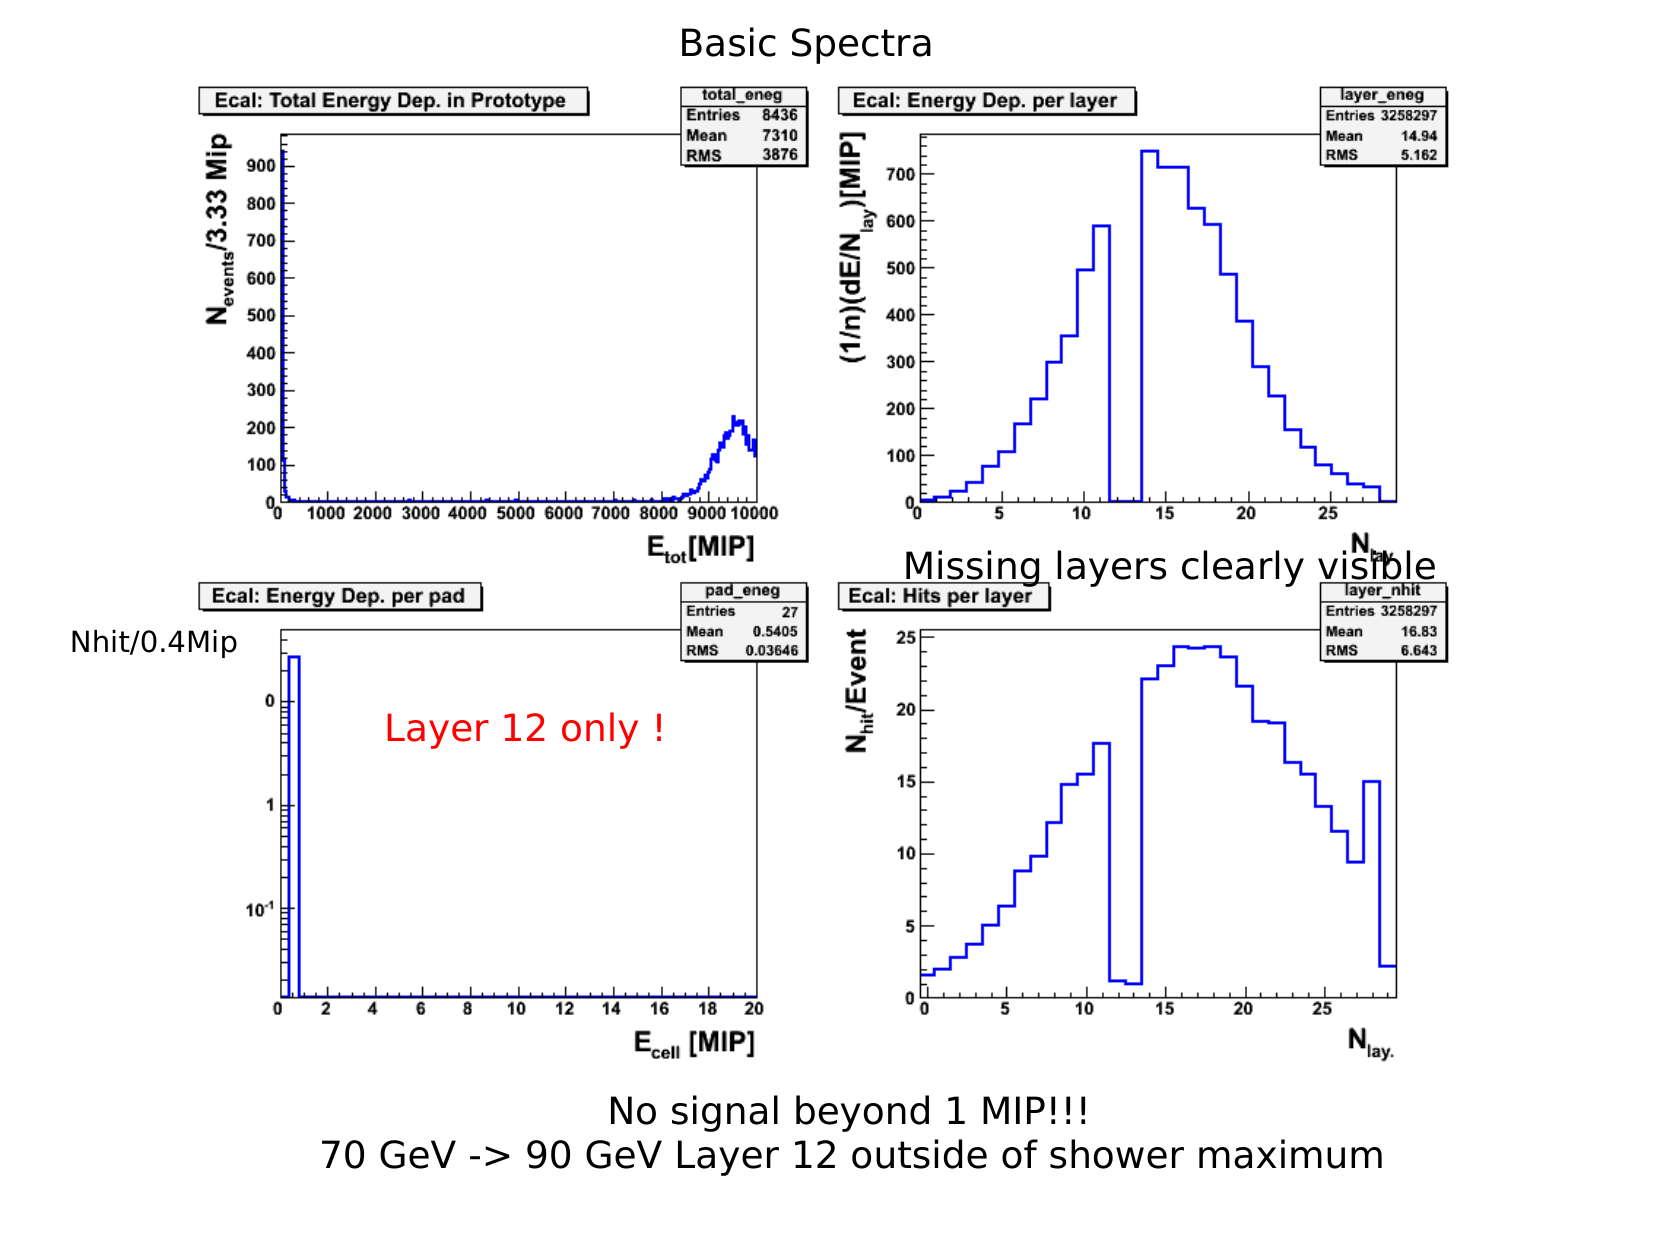

Basic Spectra
Missing layers clearly visible
Nhit/0.4Mip
Layer 12 only !
 No signal beyond 1 MIP!!!
70 GeV -> 90 GeV Layer 12 outside of shower maximum